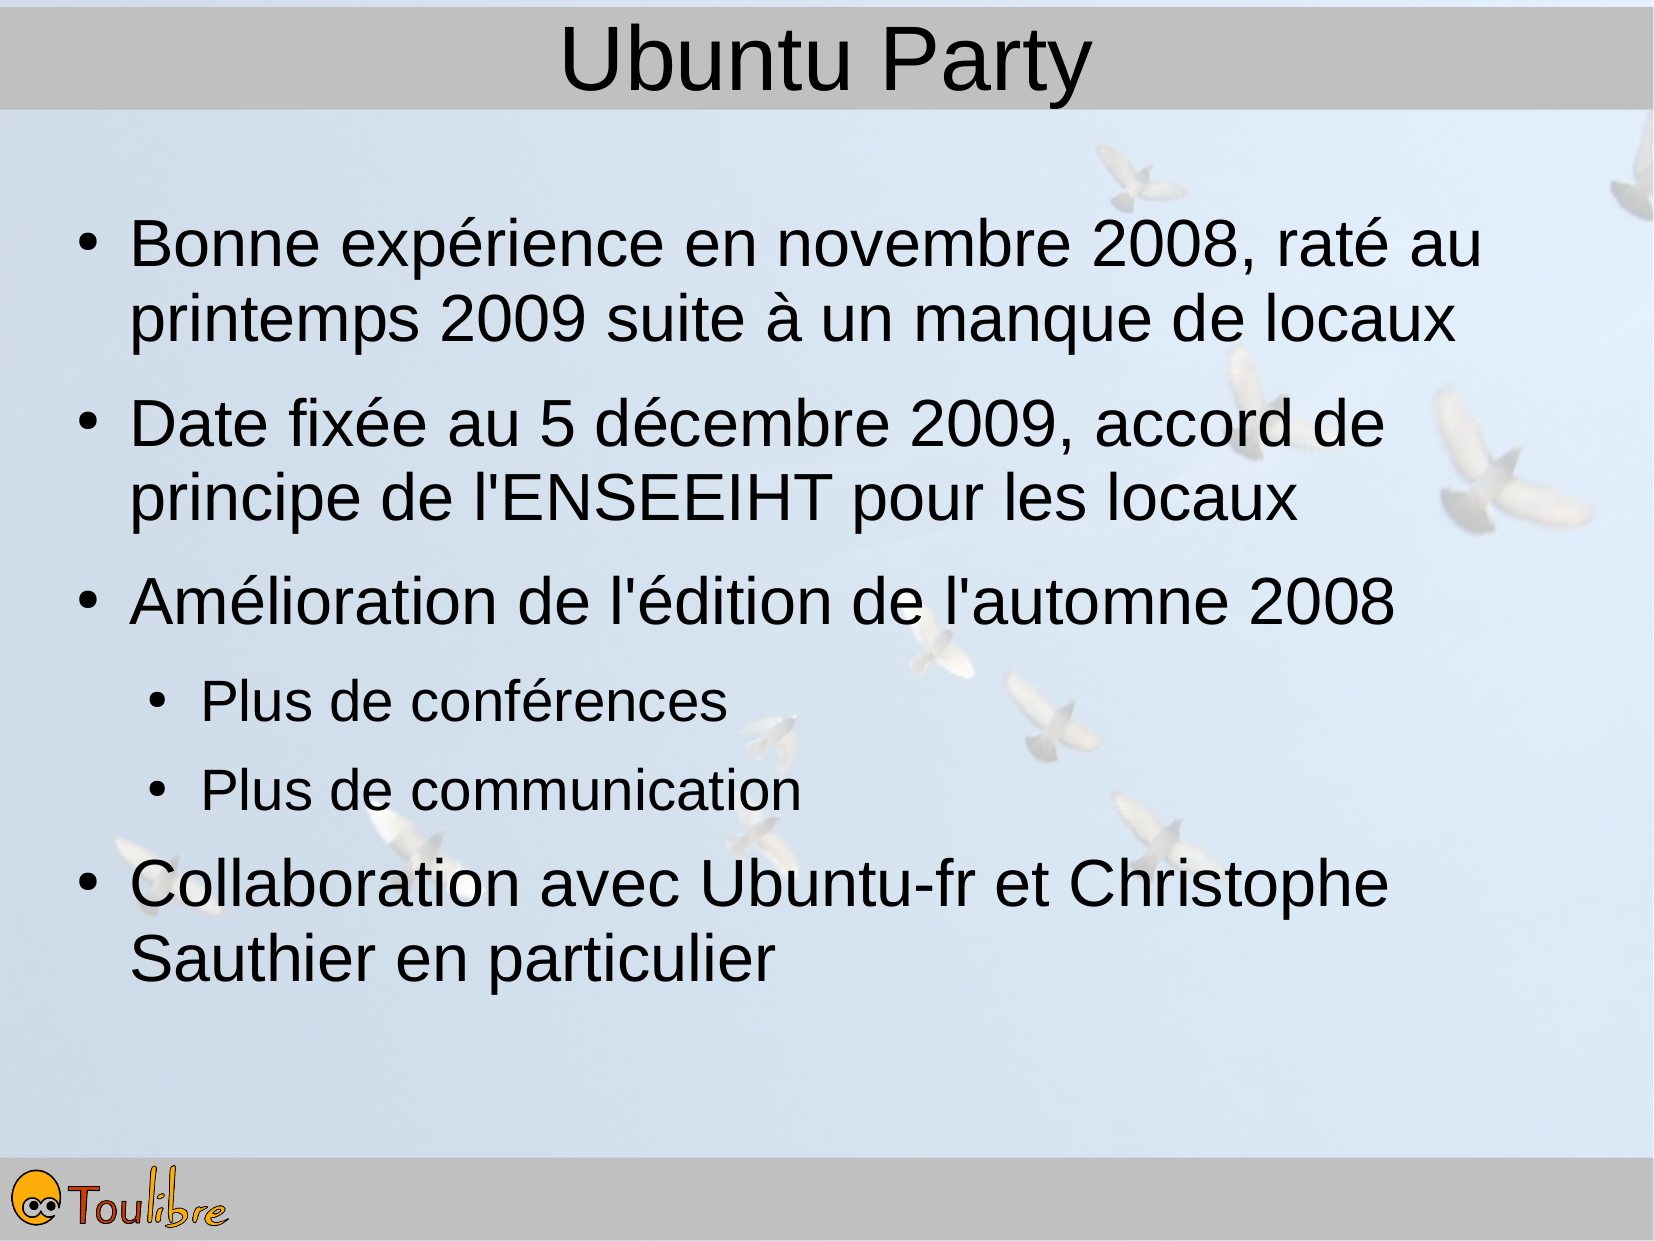

# Ubuntu Party
Bonne expérience en novembre 2008, raté au printemps 2009 suite à un manque de locaux
Date fixée au 5 décembre 2009, accord de principe de l'ENSEEIHT pour les locaux
Amélioration de l'édition de l'automne 2008
Plus de conférences
Plus de communication
Collaboration avec Ubuntu-fr et Christophe Sauthier en particulier